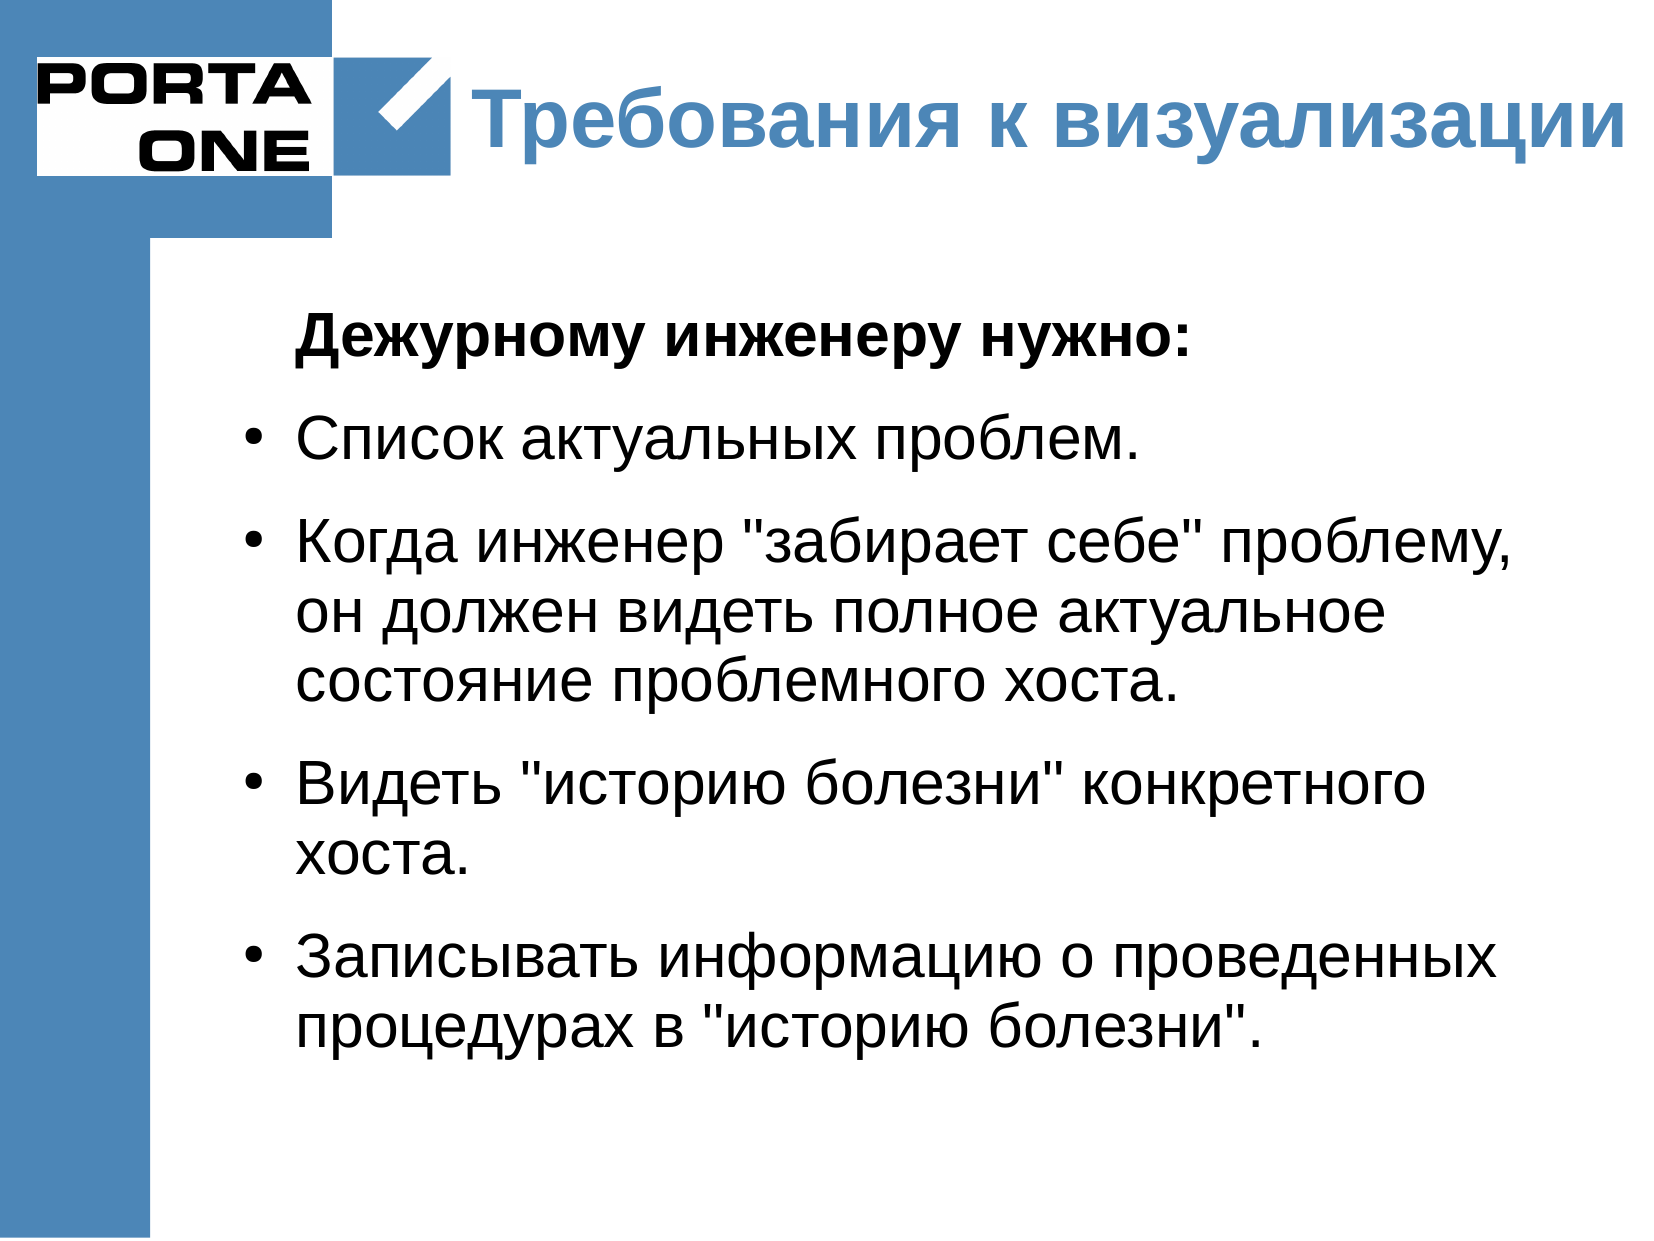

Требования к визуализации
# Дежурному инженеру нужно:
Список актуальных проблем.
Когда инженер "забирает себе" проблему, он должен видеть полное актуальное состояние проблемного хоста.
Видеть "историю болезни" конкретного хоста.
Записывать информацию о проведенных процедурах в "историю болезни".